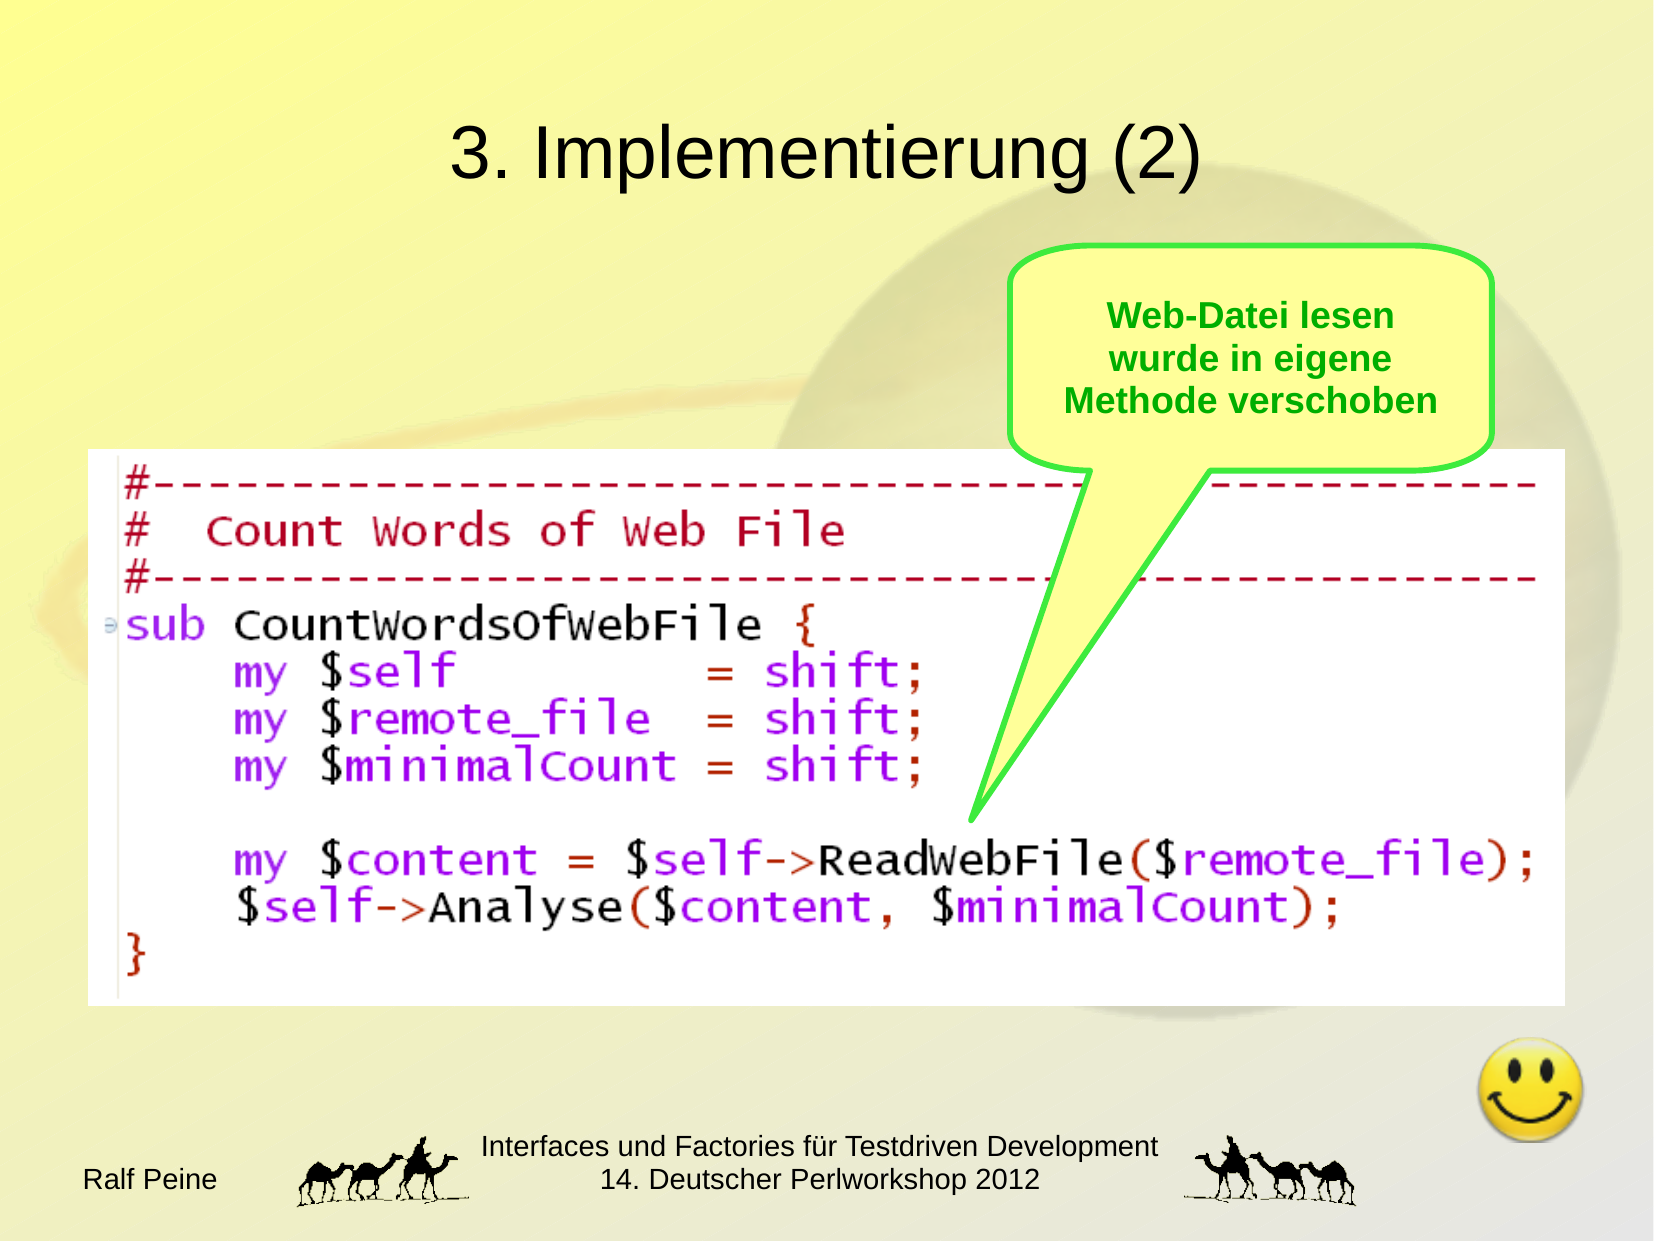

# 3. Implementierung (2)
Web-Datei lesen
wurde in eigene
Methode verschoben